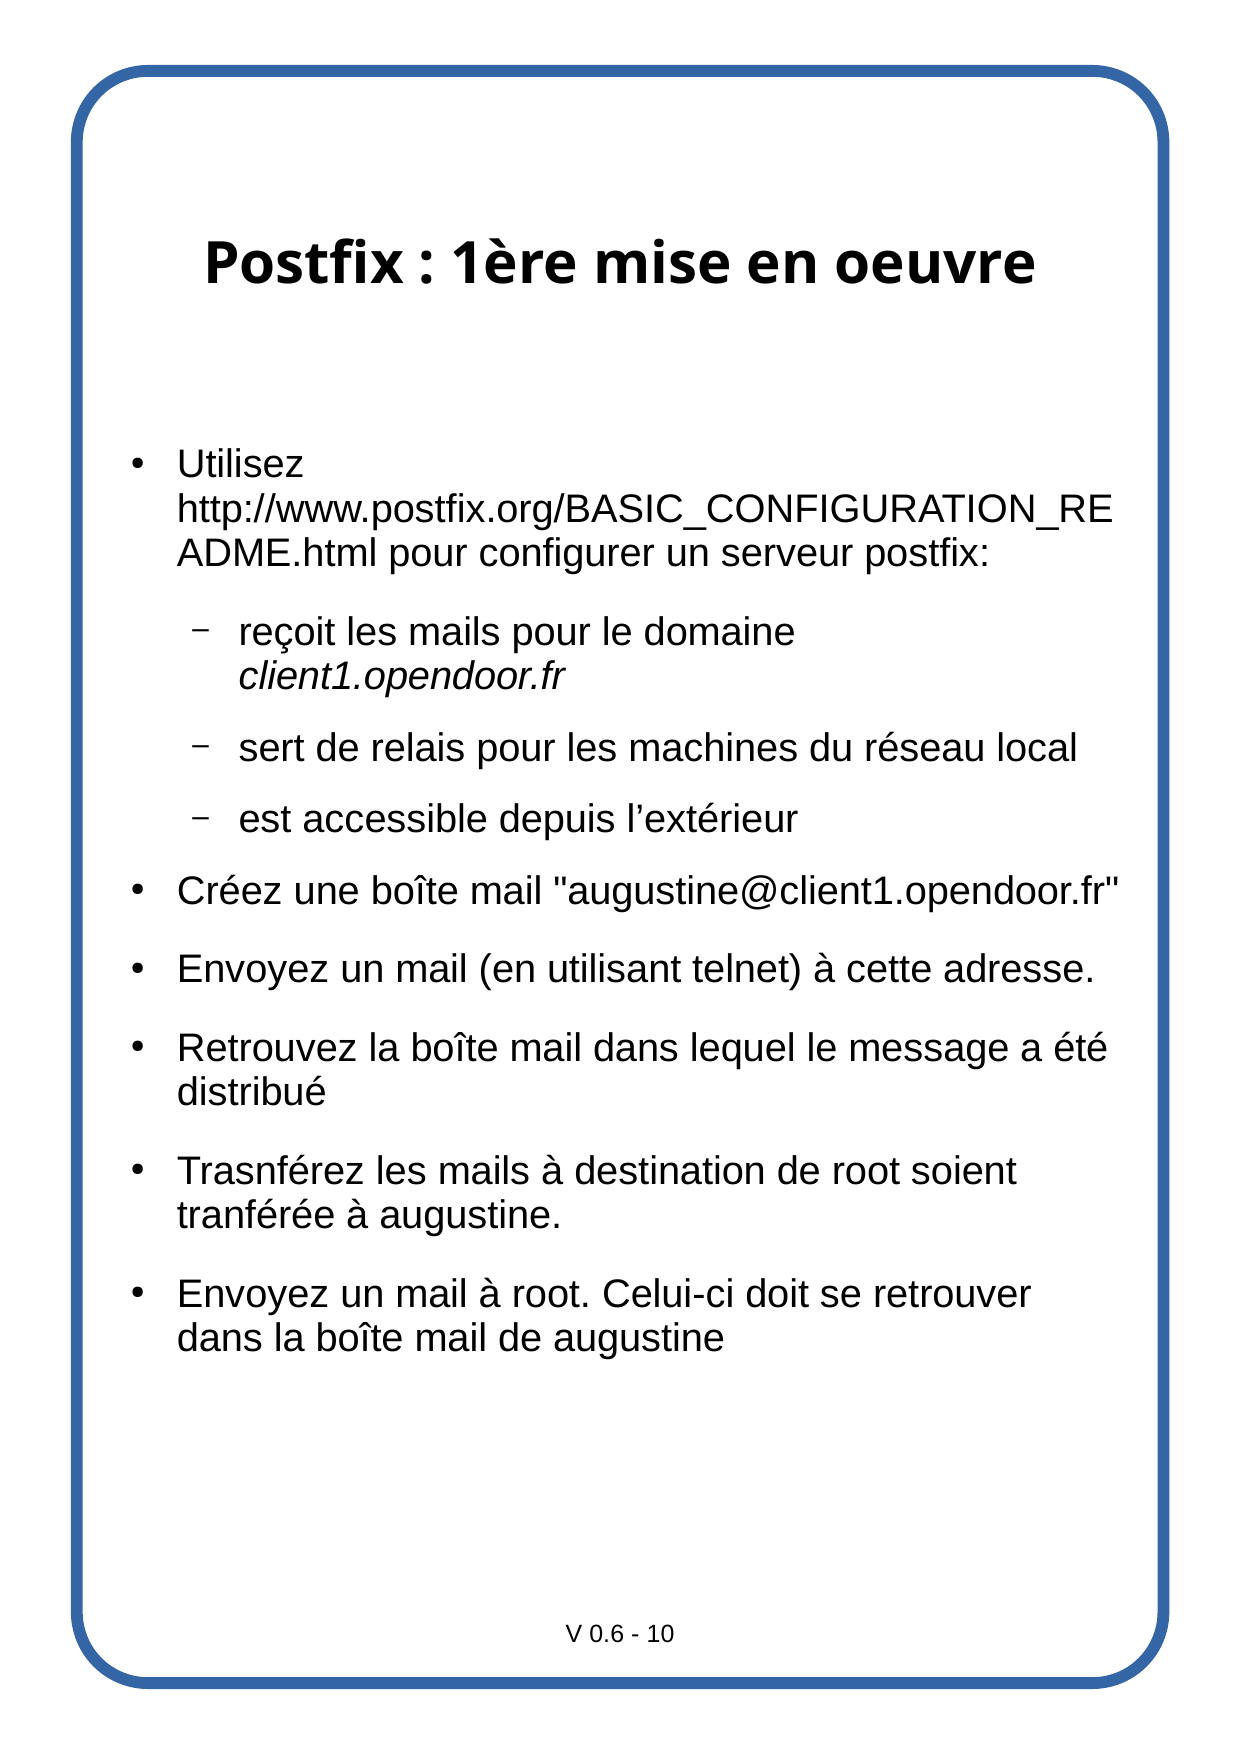

# Postfix : 1ère mise en oeuvre
Utilisez http://www.postfix.org/BASIC_CONFIGURATION_README.html pour configurer un serveur postfix:
reçoit les mails pour le domaine client1.opendoor.fr
sert de relais pour les machines du réseau local
est accessible depuis l’extérieur
Créez une boîte mail "augustine@client1.opendoor.fr"
Envoyez un mail (en utilisant telnet) à cette adresse.
Retrouvez la boîte mail dans lequel le message a été distribué
Trasnférez les mails à destination de root soient tranférée à augustine.
Envoyez un mail à root. Celui-ci doit se retrouver dans la boîte mail de augustine